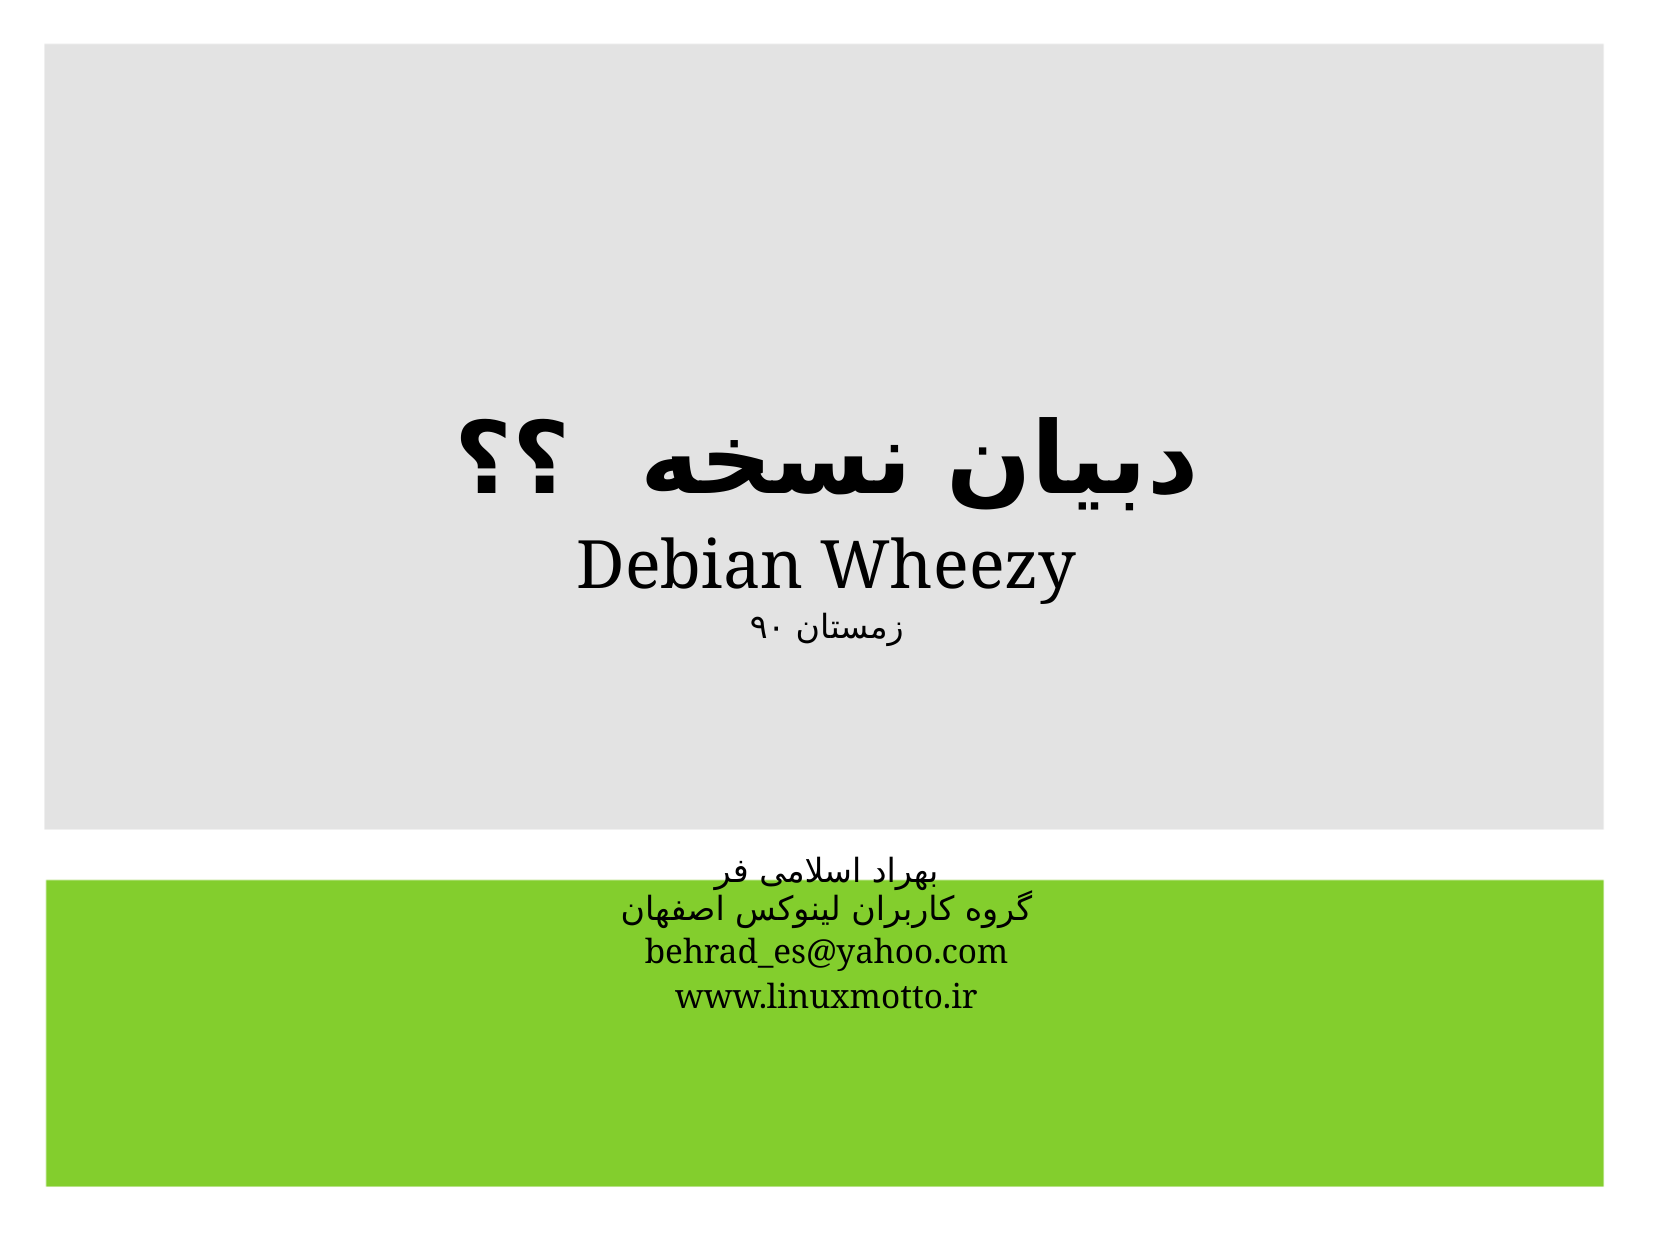

دبیان نسخه ؟؟
Debian Wheezy
زمستان ۹۰
بهراد اسلامی فر
گروه کاربران لینوکس اصفهان
behrad_es@yahoo.com
www.linuxmotto.ir